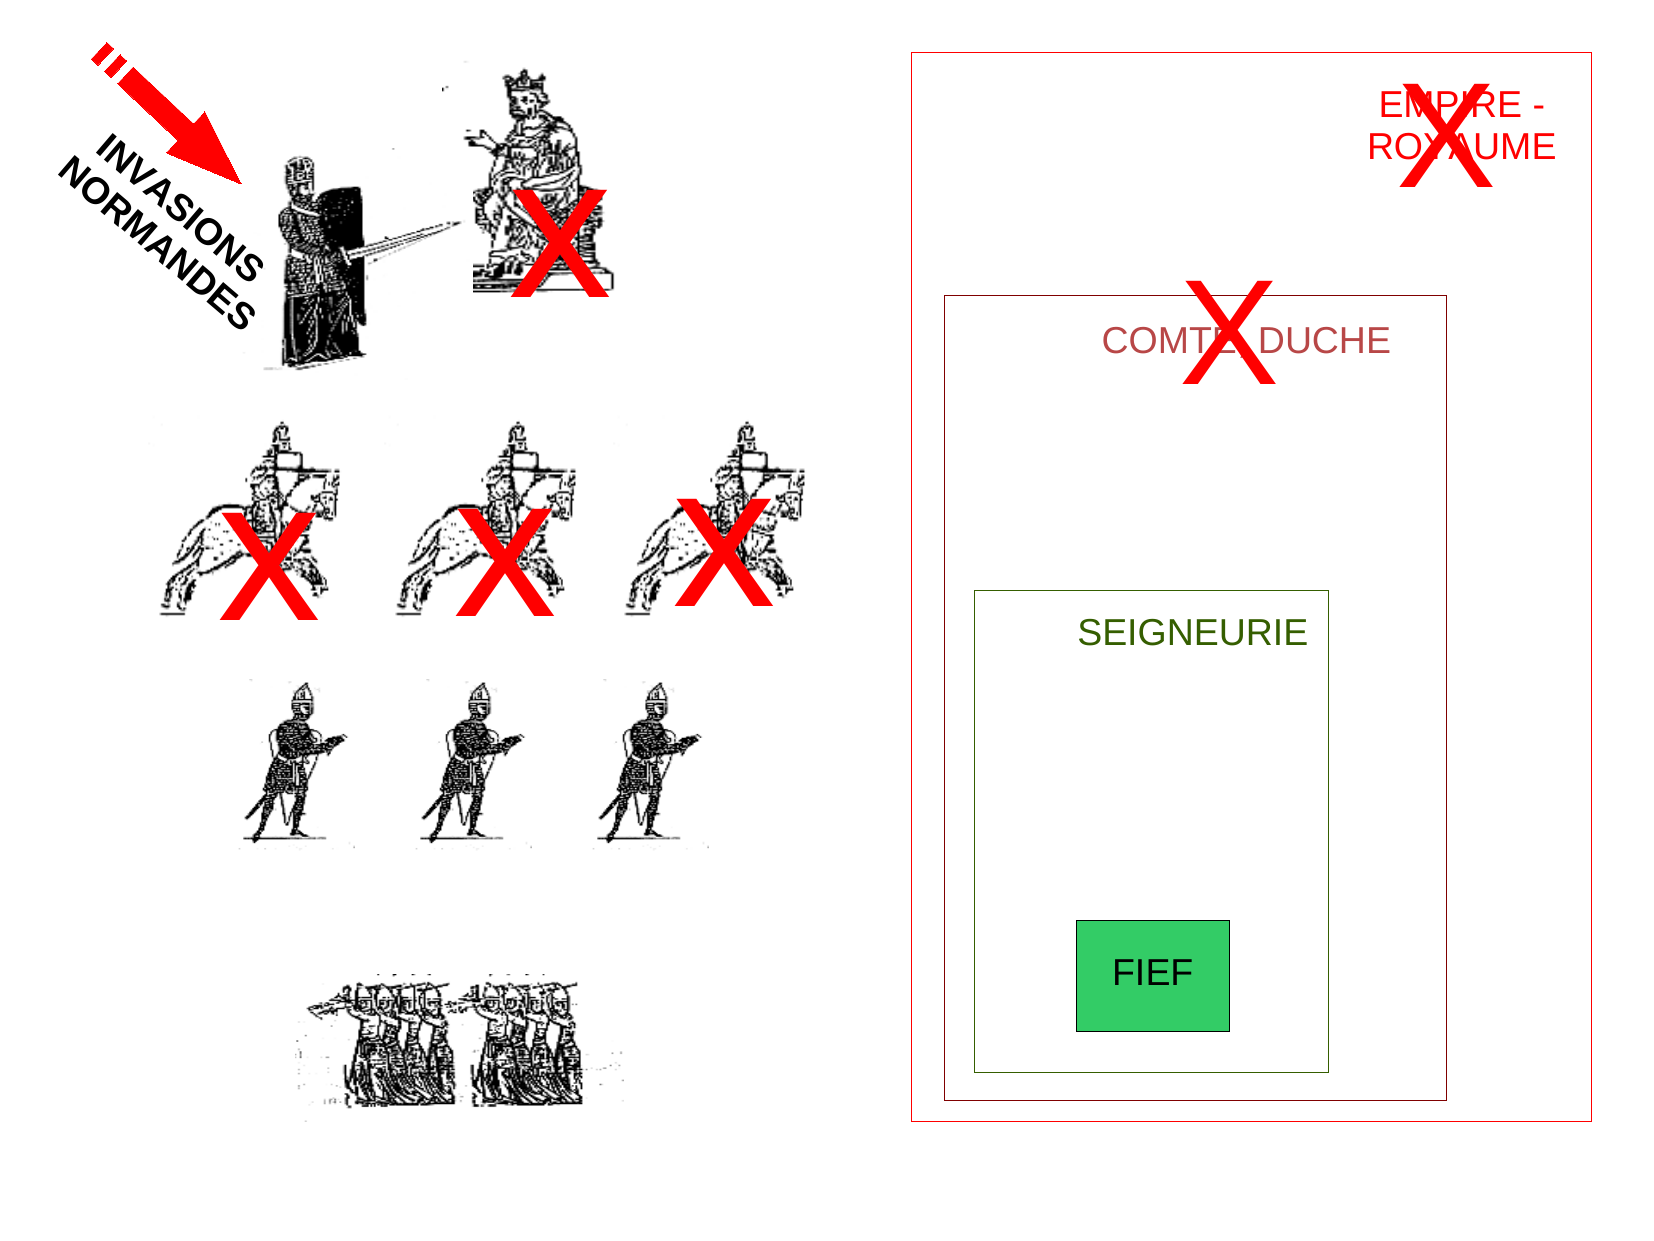

X
x
EMPIRE -ROYAUME
INVASIONS
 NORMANDES
X
COMTE, DUCHE
x
x
x
SEIGNEURIE
FIEF